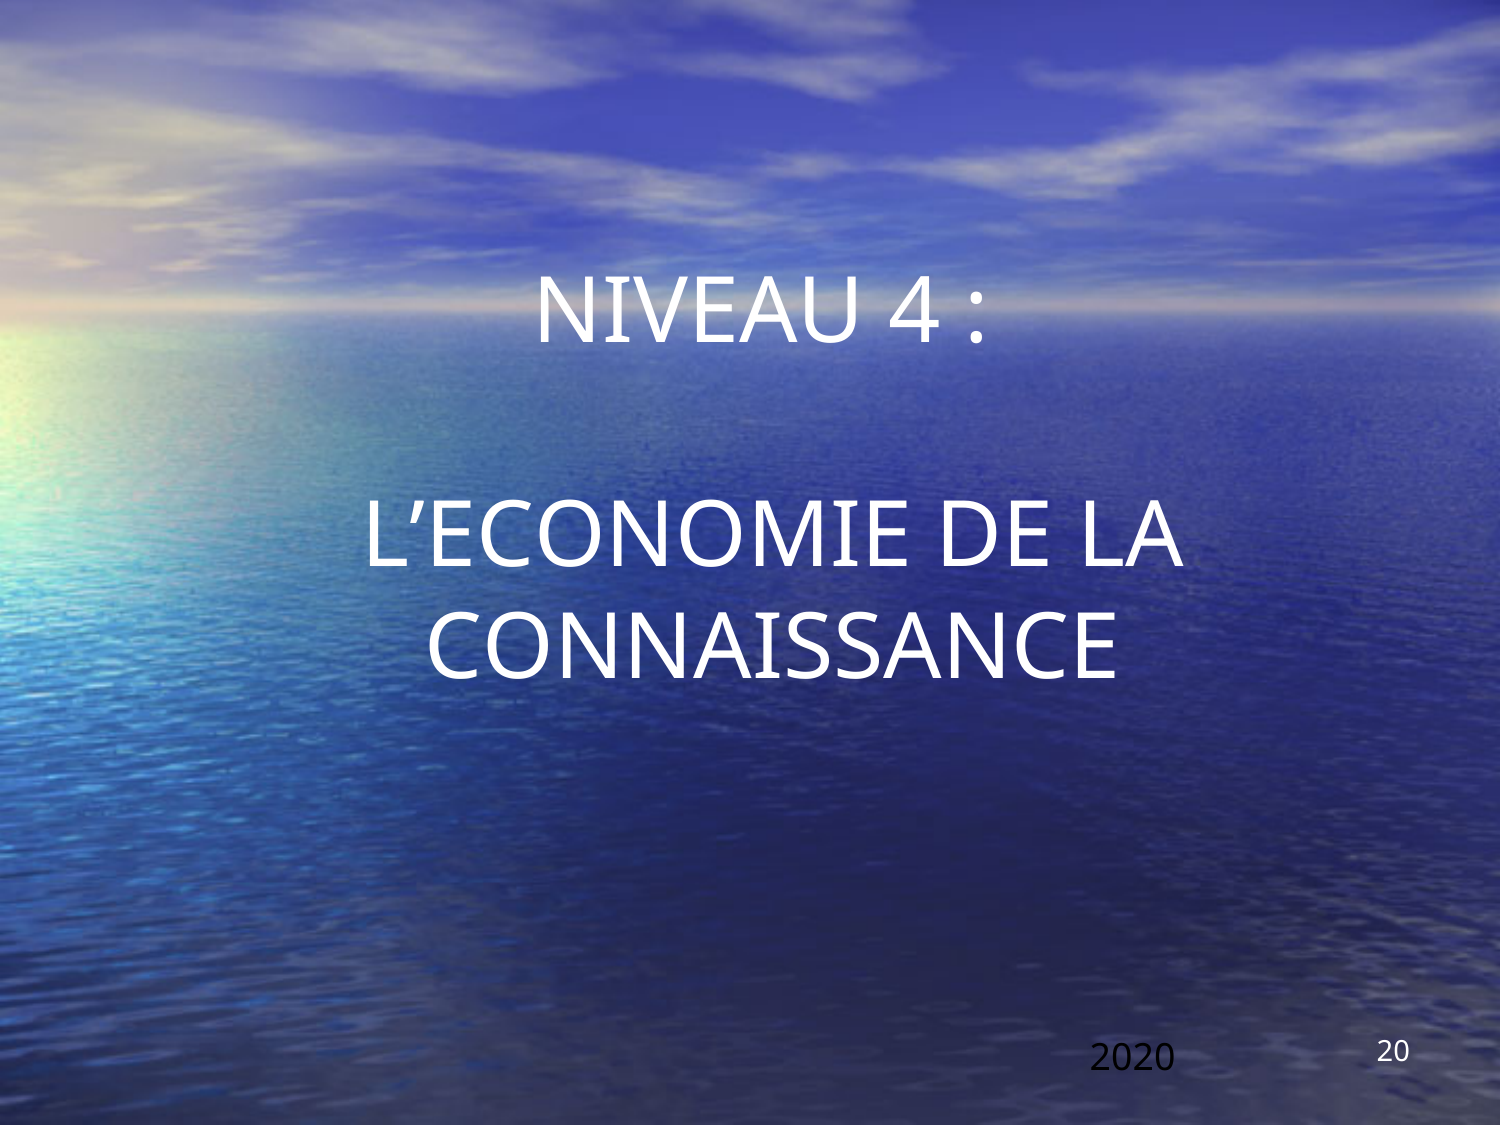

NIVEAU 4 :
L’ECONOMIE DE LA CONNAISSANCE